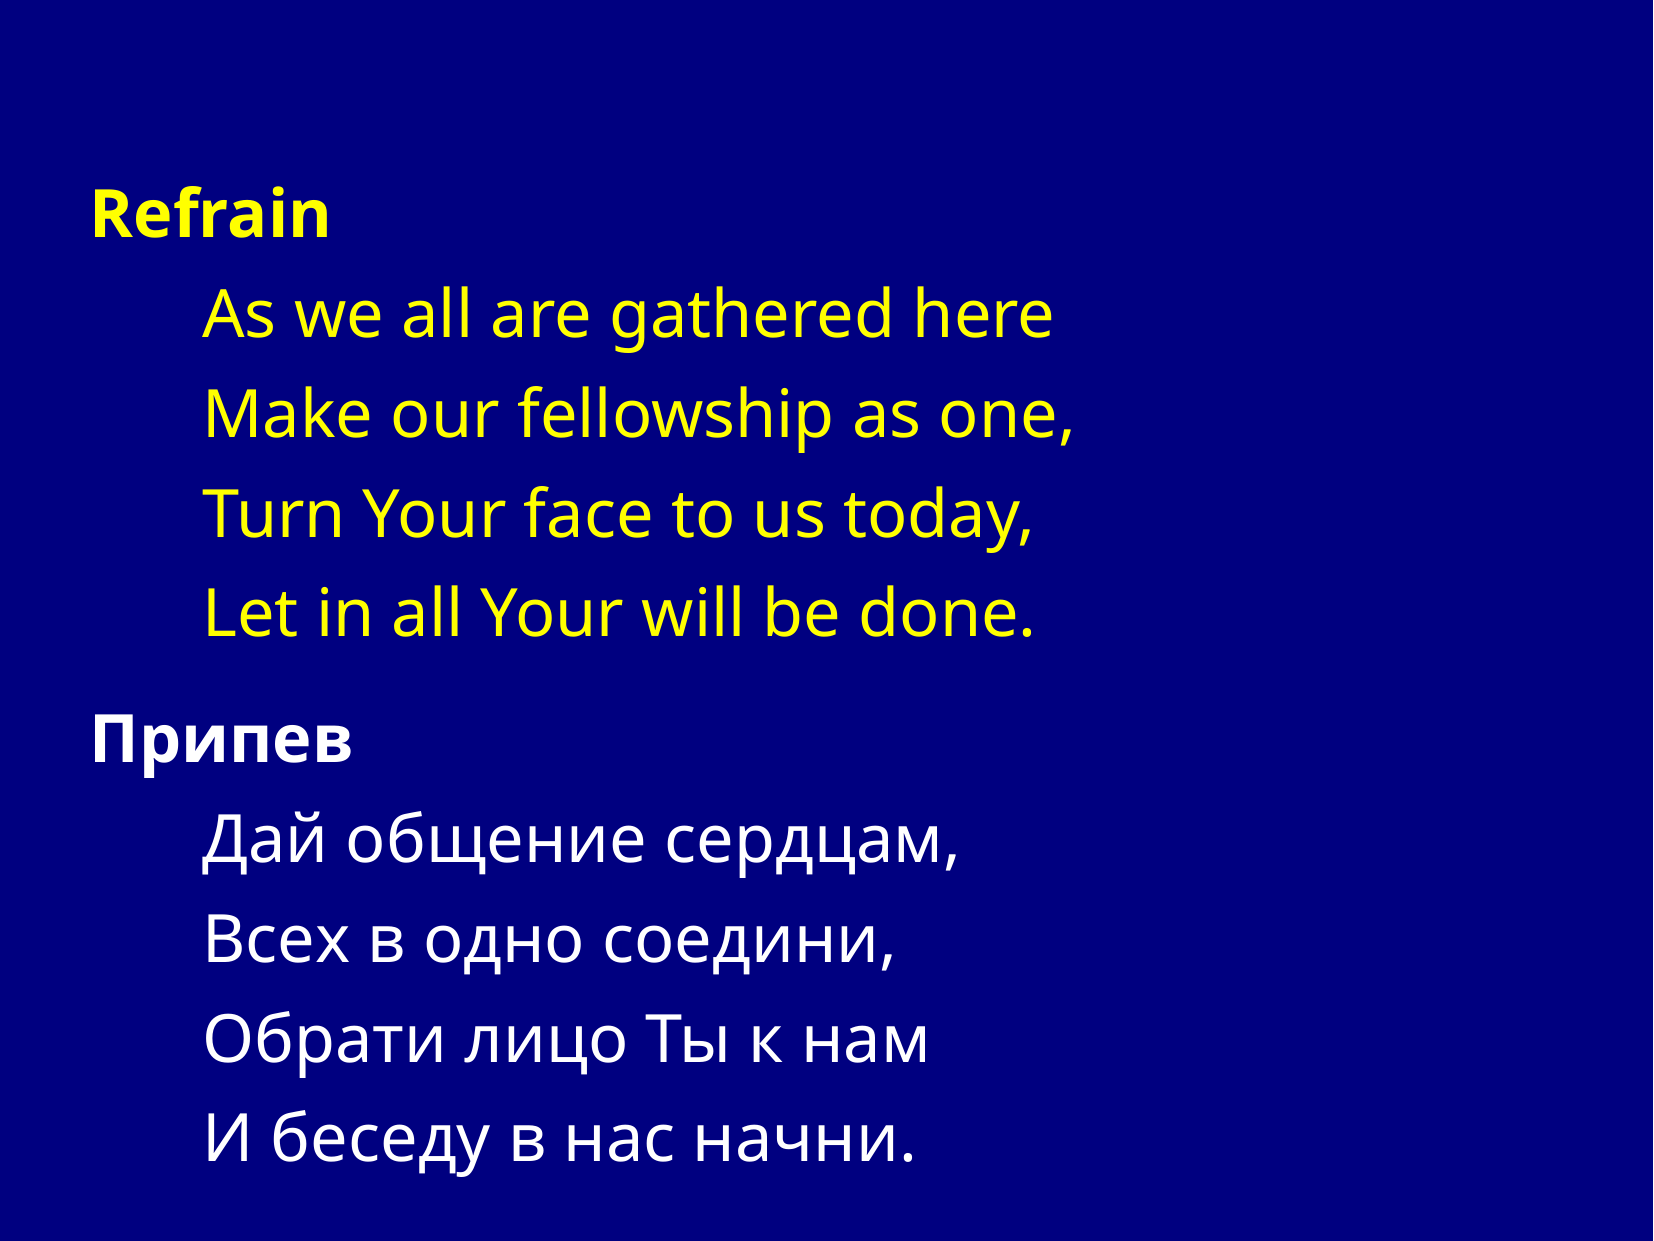

Refrain
	As we all are gathered here
	Make our fellowship as one,
	Turn Your face to us today,
	Let in all Your will be done.
Припев
	Дай общение сердцам,
	Всех в одно соедини,
	Обрати лицо Ты к нам
	И беседу в нас начни.